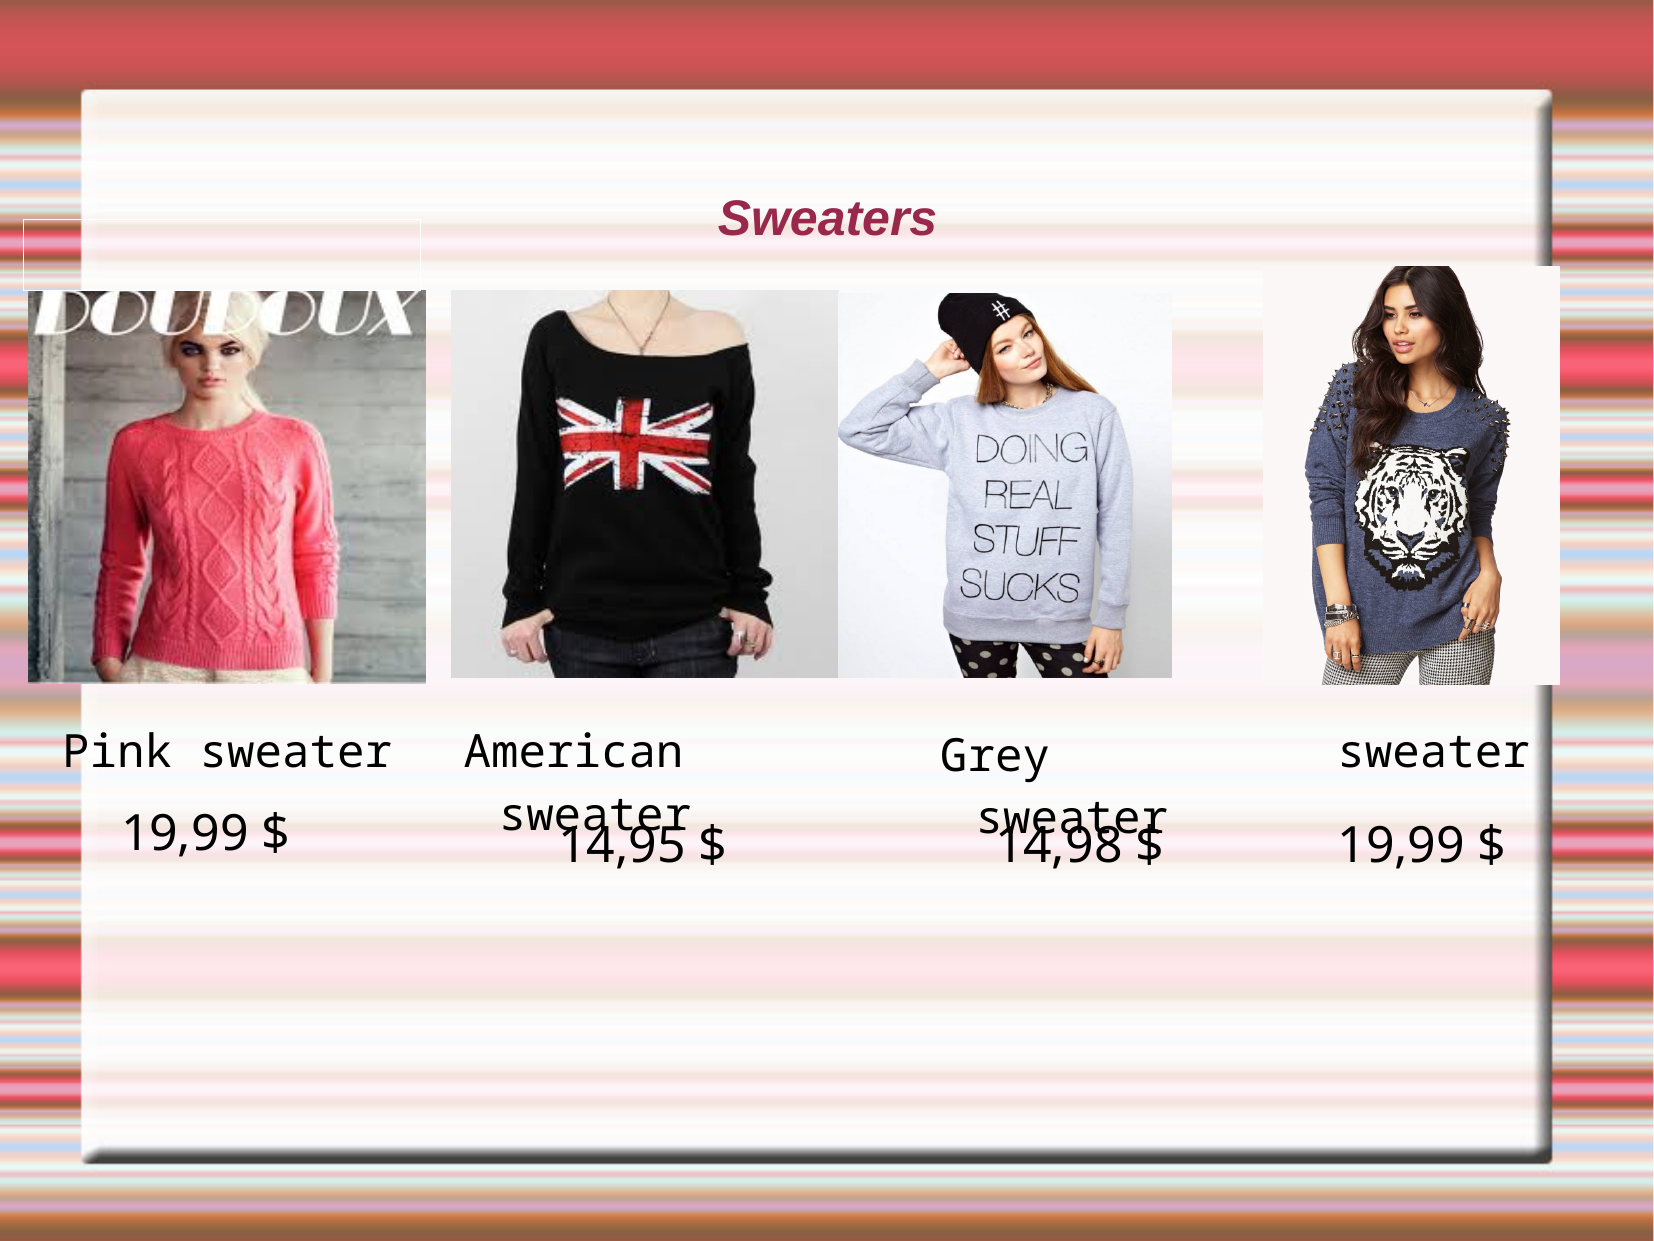

# Sweaters
Pink sweater
American sweater
sweater
Grey sweater
19,99 $
14,95 $
14,98 $
19,99 $